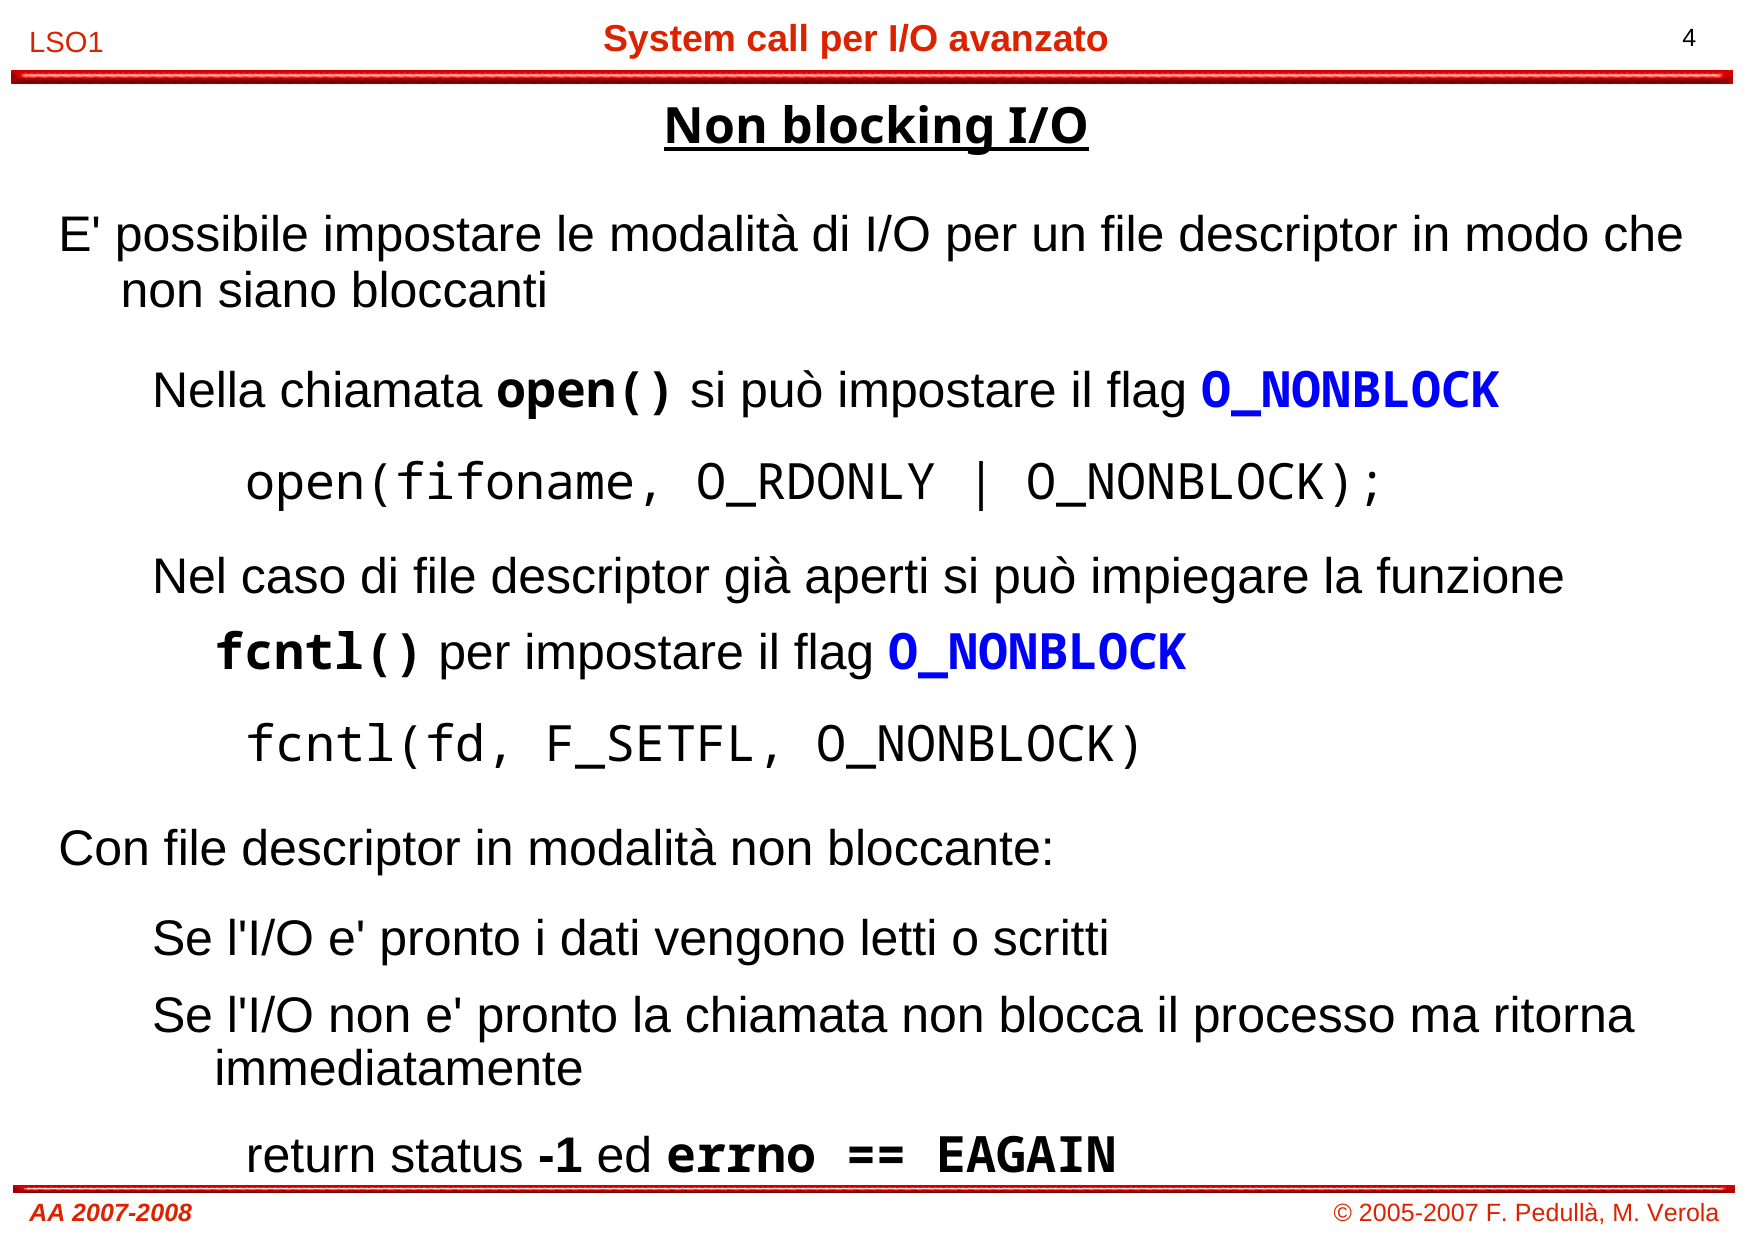

# Non blocking I/O
E' possibile impostare le modalità di I/O per un file descriptor in modo che non siano bloccanti
Nella chiamata open() si può impostare il flag O_NONBLOCK
open(fifoname, O_RDONLY | O_NONBLOCK);
Nel caso di file descriptor già aperti si può impiegare la funzione fcntl() per impostare il flag O_NONBLOCK
fcntl(fd, F_SETFL, O_NONBLOCK)
Con file descriptor in modalità non bloccante:
Se l'I/O e' pronto i dati vengono letti o scritti
Se l'I/O non e' pronto la chiamata non blocca il processo ma ritorna immediatamente
return status -1 ed errno == EAGAIN